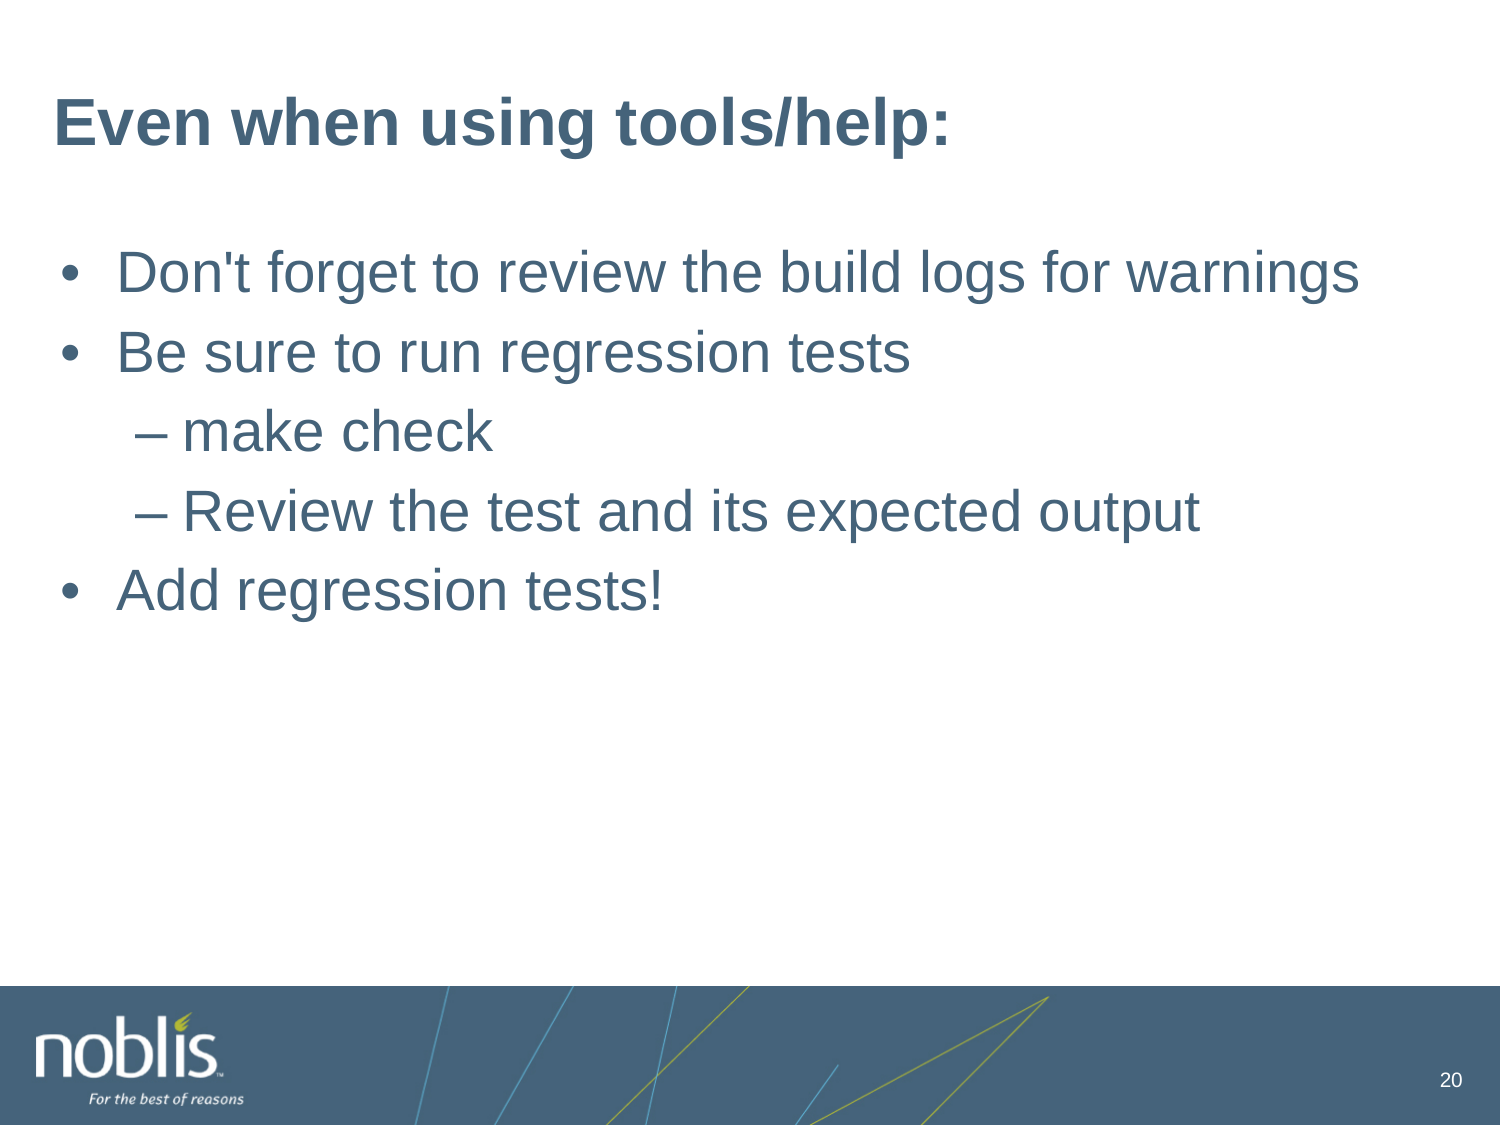

# Even when using tools/help:
Don't forget to review the build logs for warnings
Be sure to run regression tests
make check
Review the test and its expected output
Add regression tests!